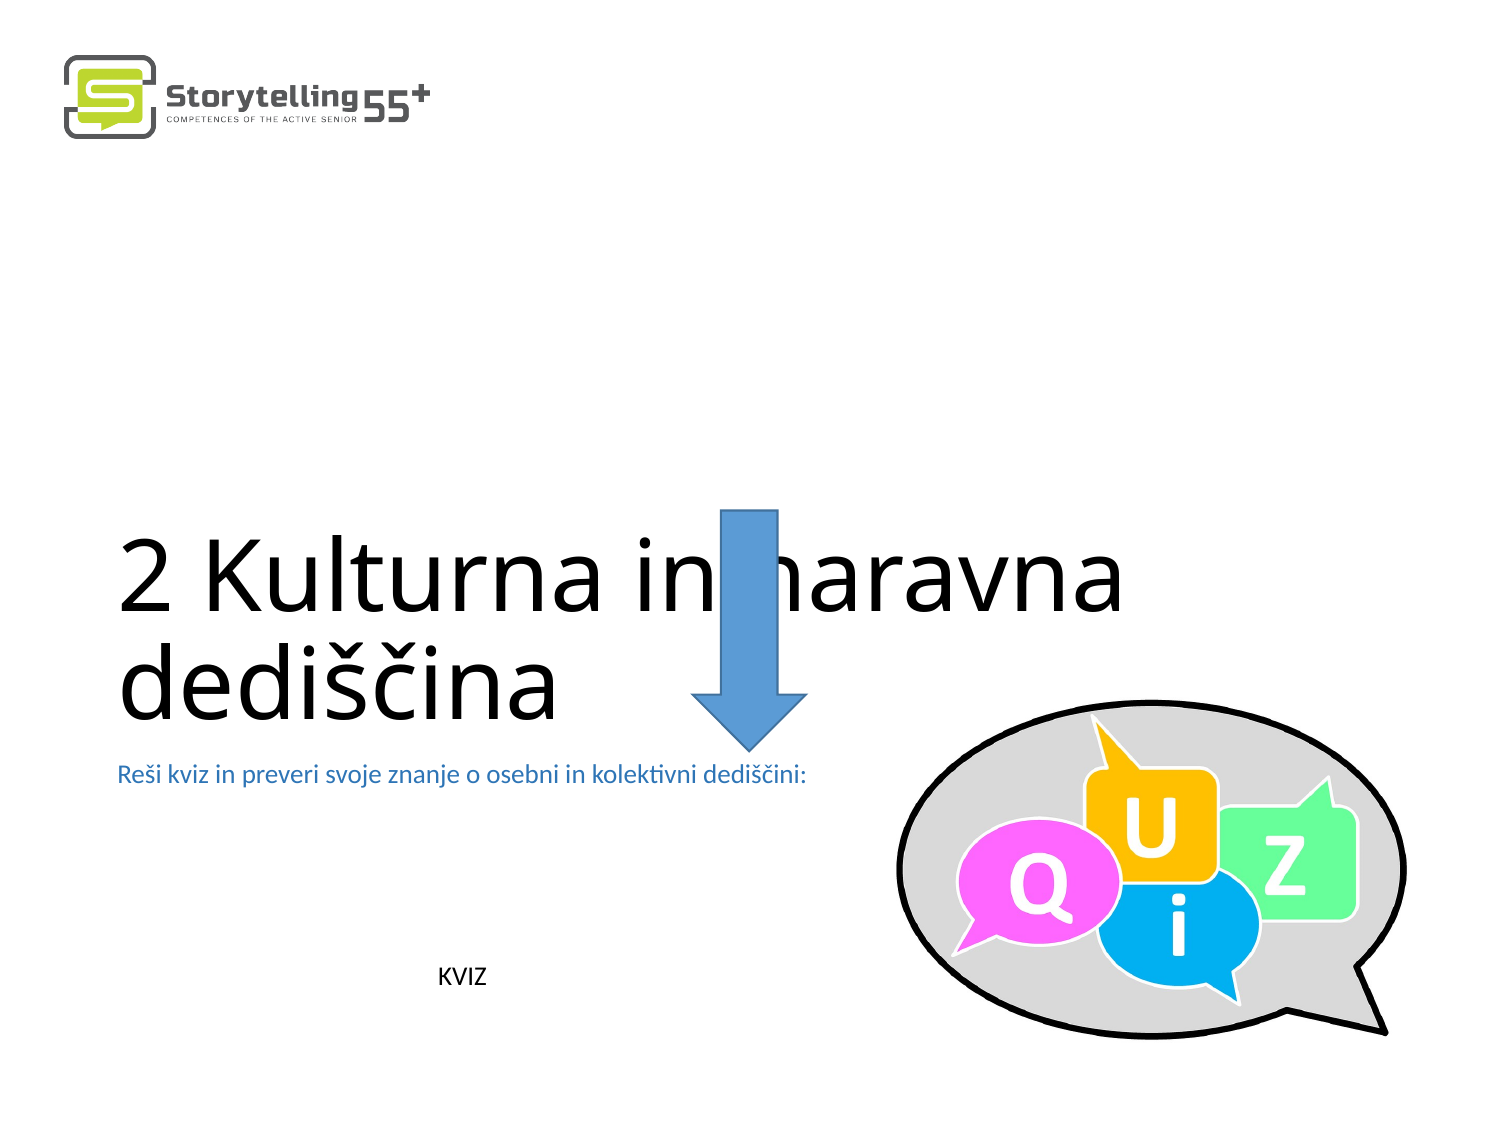

# 2 Kulturna in naravna dediščina
Reši kviz in preveri svoje znanje o osebni in kolektivni dediščini:
KVIZ